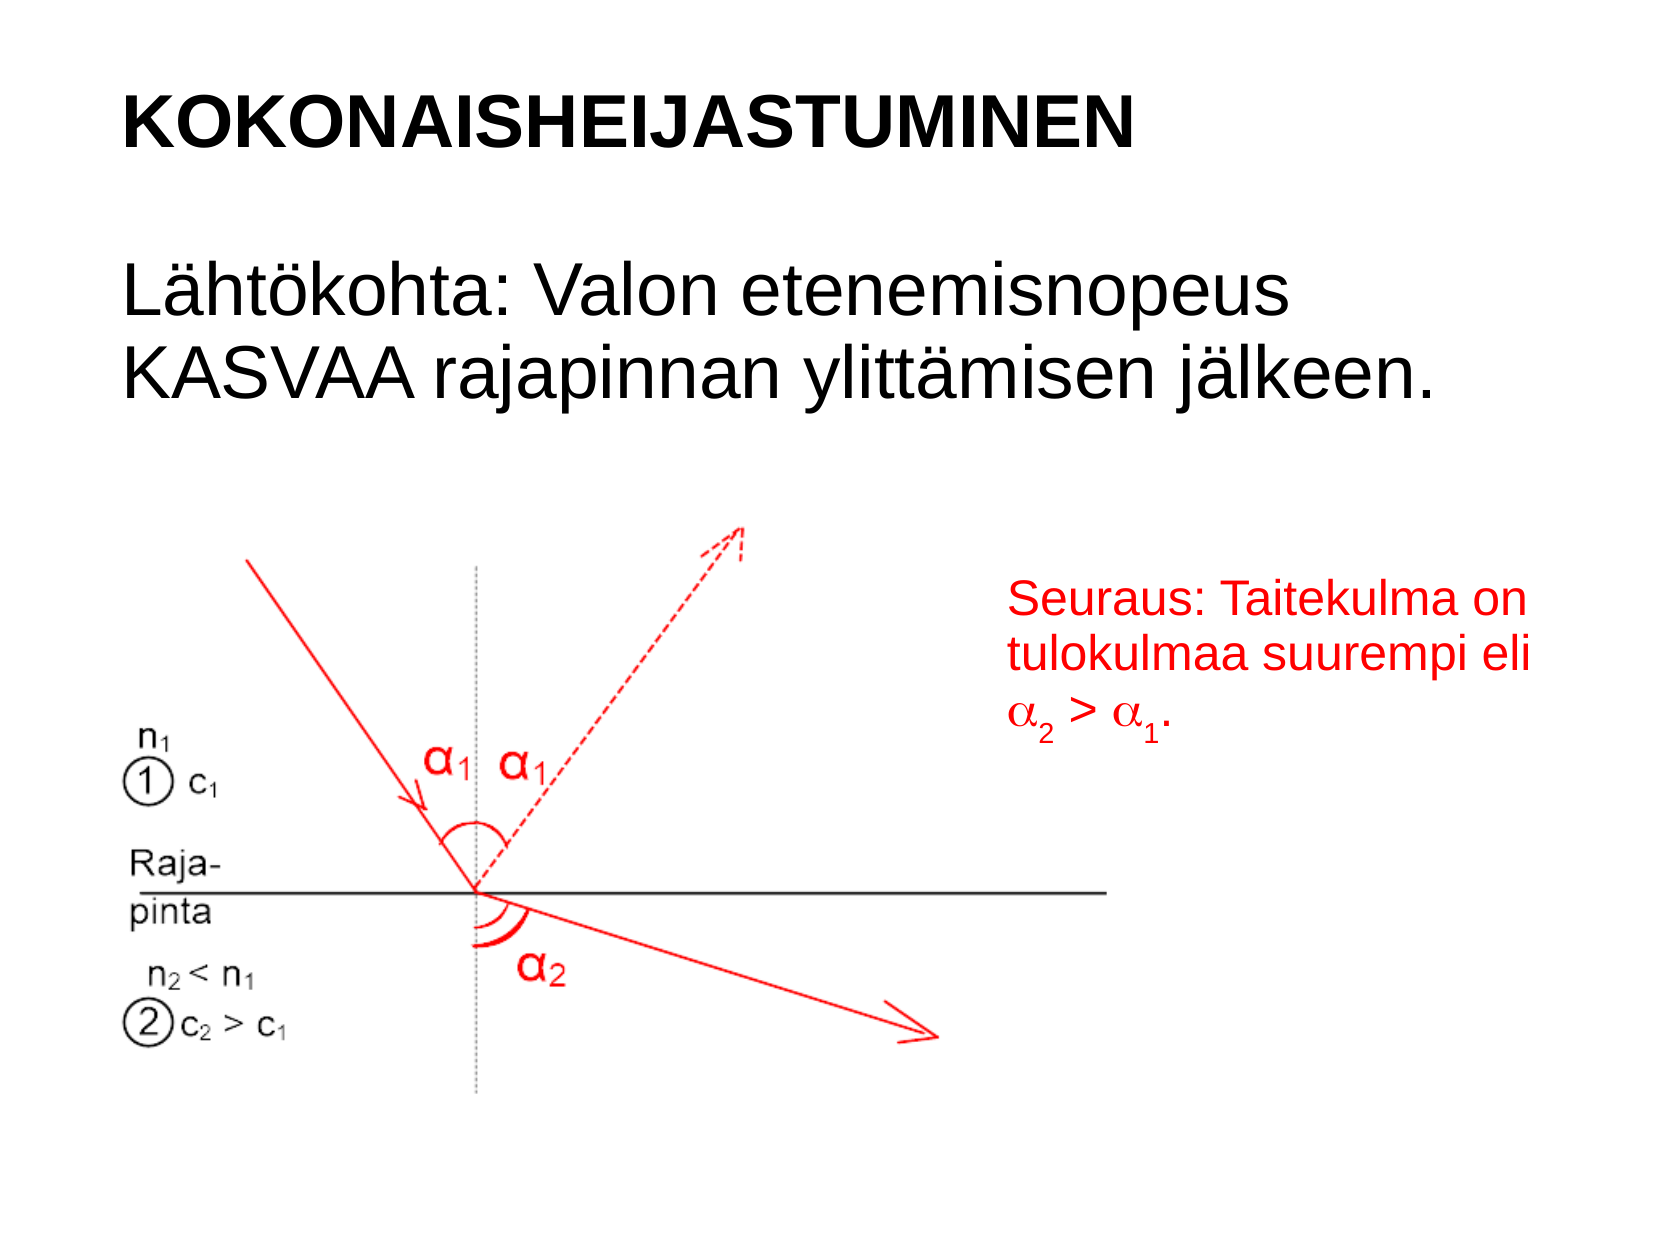

KOKONAISHEIJASTUMINEN
Lähtökohta: Valon etenemisnopeus KASVAA rajapinnan ylittämisen jälkeen.
Seuraus: Taitekulma on tulokulmaa suurempi eli a2 > a1.